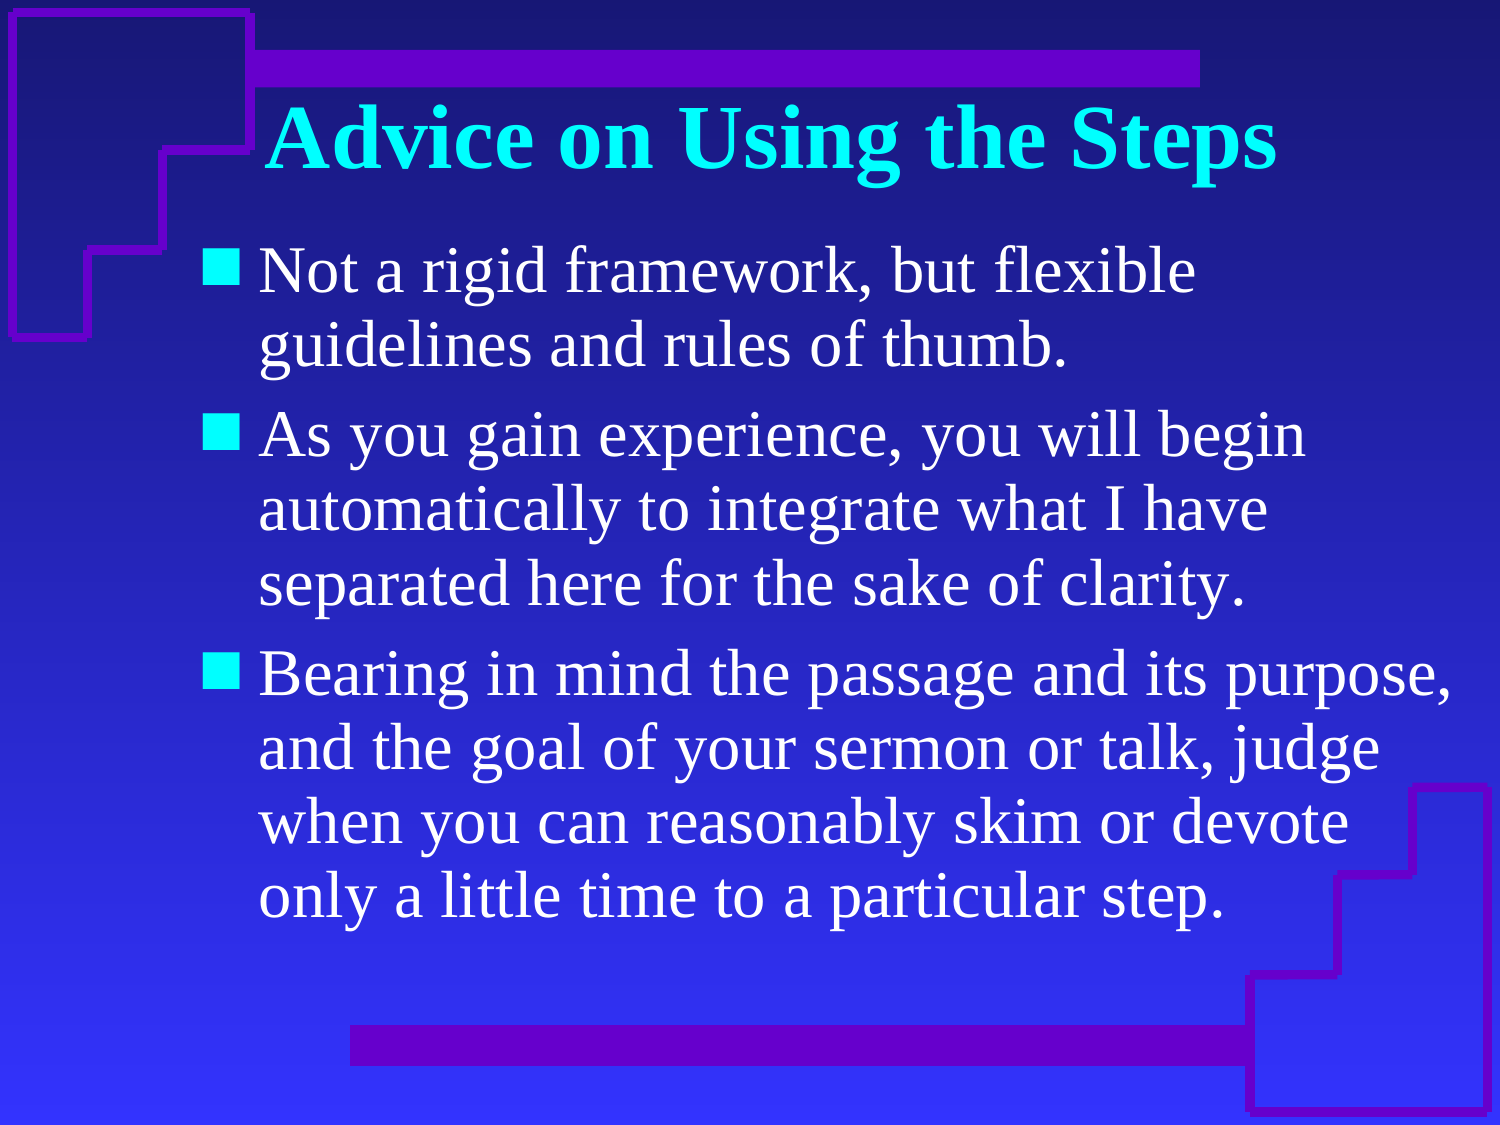

# Advice on Using the Steps
Not a rigid framework, but flexible guidelines and rules of thumb.
As you gain experience, you will begin automatically to integrate what I have separated here for the sake of clarity.
Bearing in mind the passage and its purpose, and the goal of your sermon or talk, judge when you can reasonably skim or devote only a little time to a particular step.